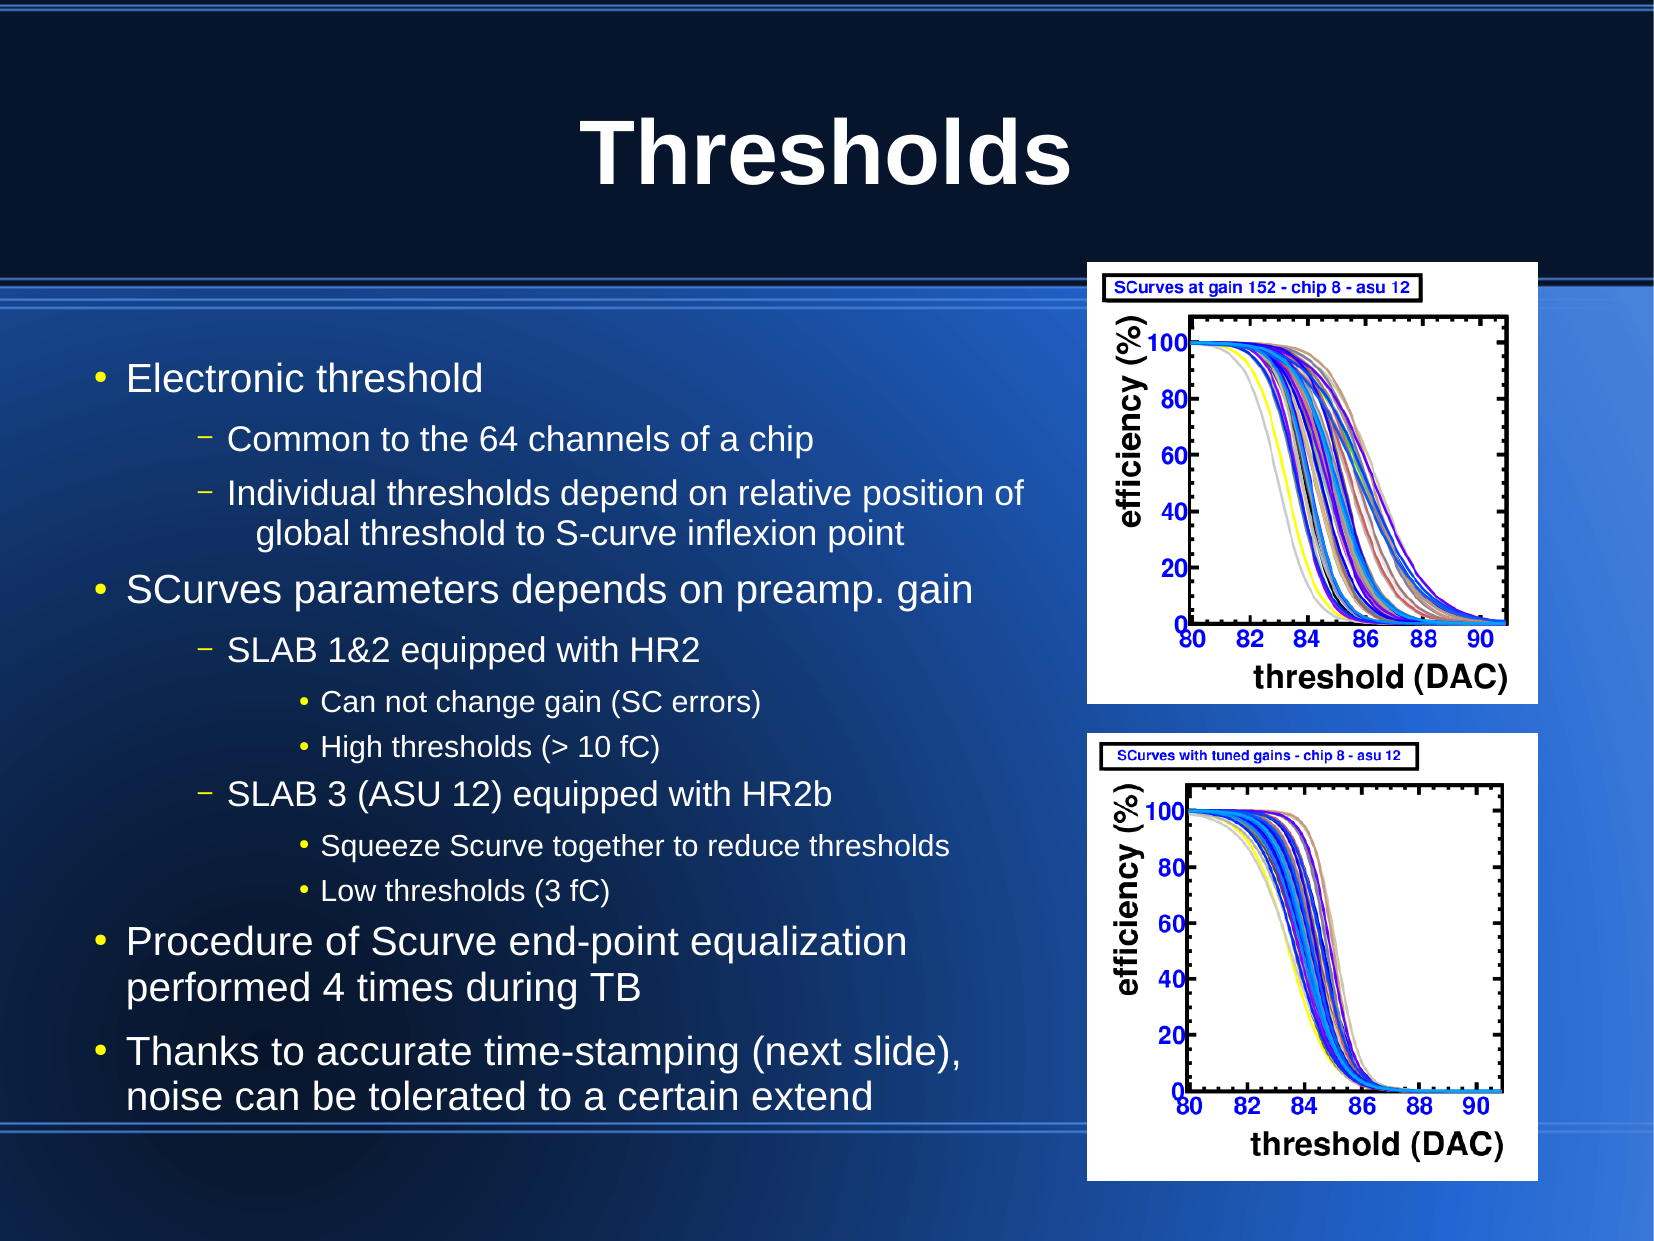

# Thresholds
Electronic threshold
Common to the 64 channels of a chip
Individual thresholds depend on relative position of global threshold to S-curve inflexion point
SCurves parameters depends on preamp. gain
SLAB 1&2 equipped with HR2
Can not change gain (SC errors)
High thresholds (> 10 fC)
SLAB 3 (ASU 12) equipped with HR2b
Squeeze Scurve together to reduce thresholds
Low thresholds (3 fC)
Procedure of Scurve end-point equalization performed 4 times during TB
Thanks to accurate time-stamping (next slide), noise can be tolerated to a certain extend